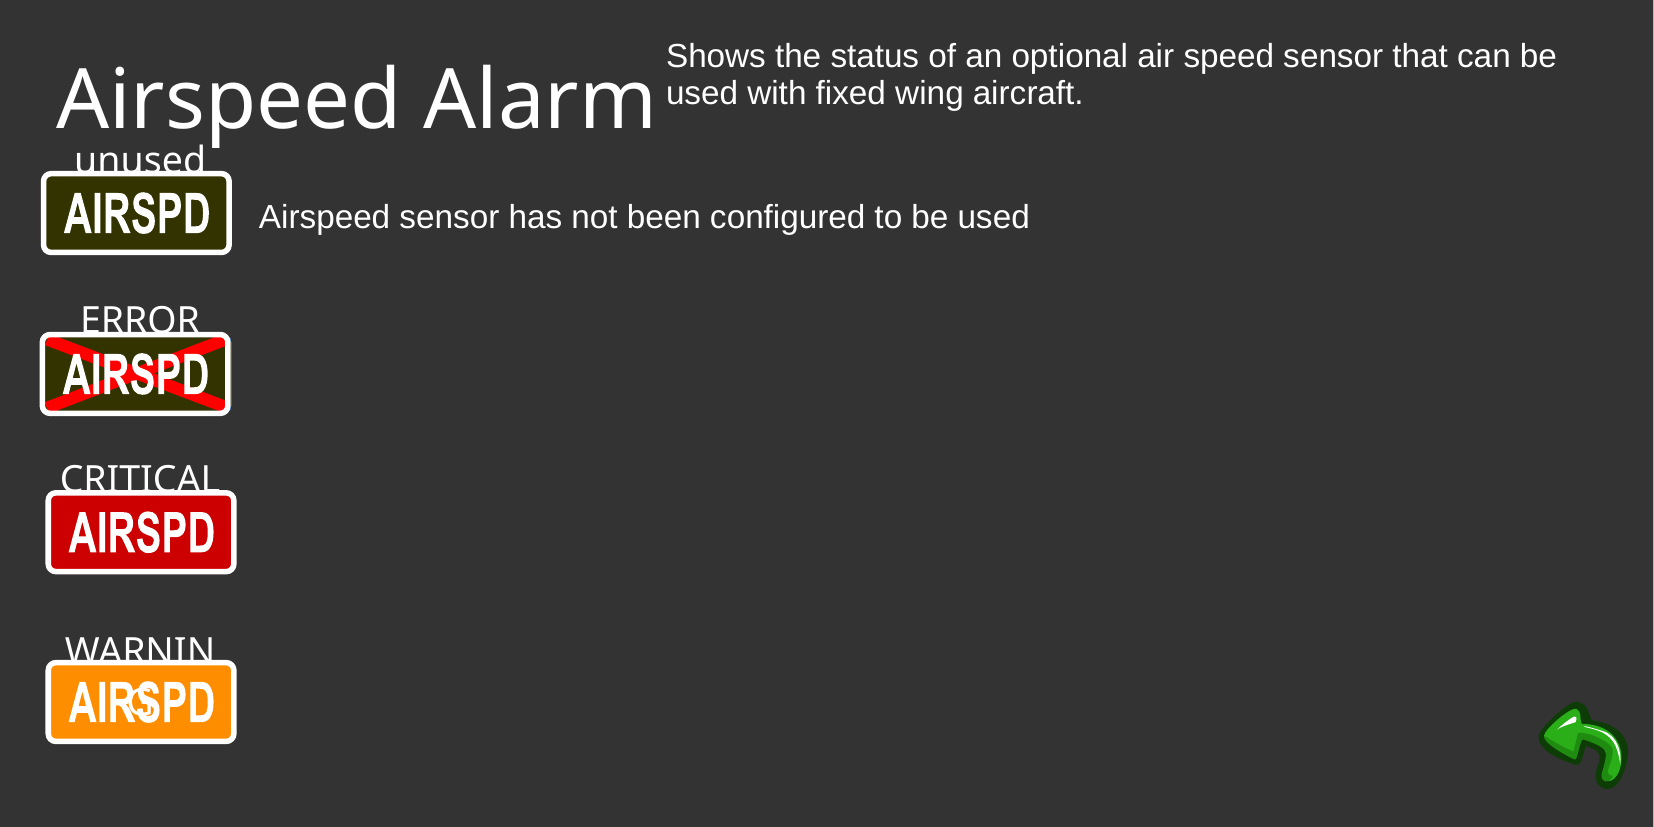

Airspeed Alarm
Shows the status of an optional air speed sensor that can be used with fixed wing aircraft.
unused
 Airspeed sensor has not been configured to be used
ERROR
CRITICAL
WARNING